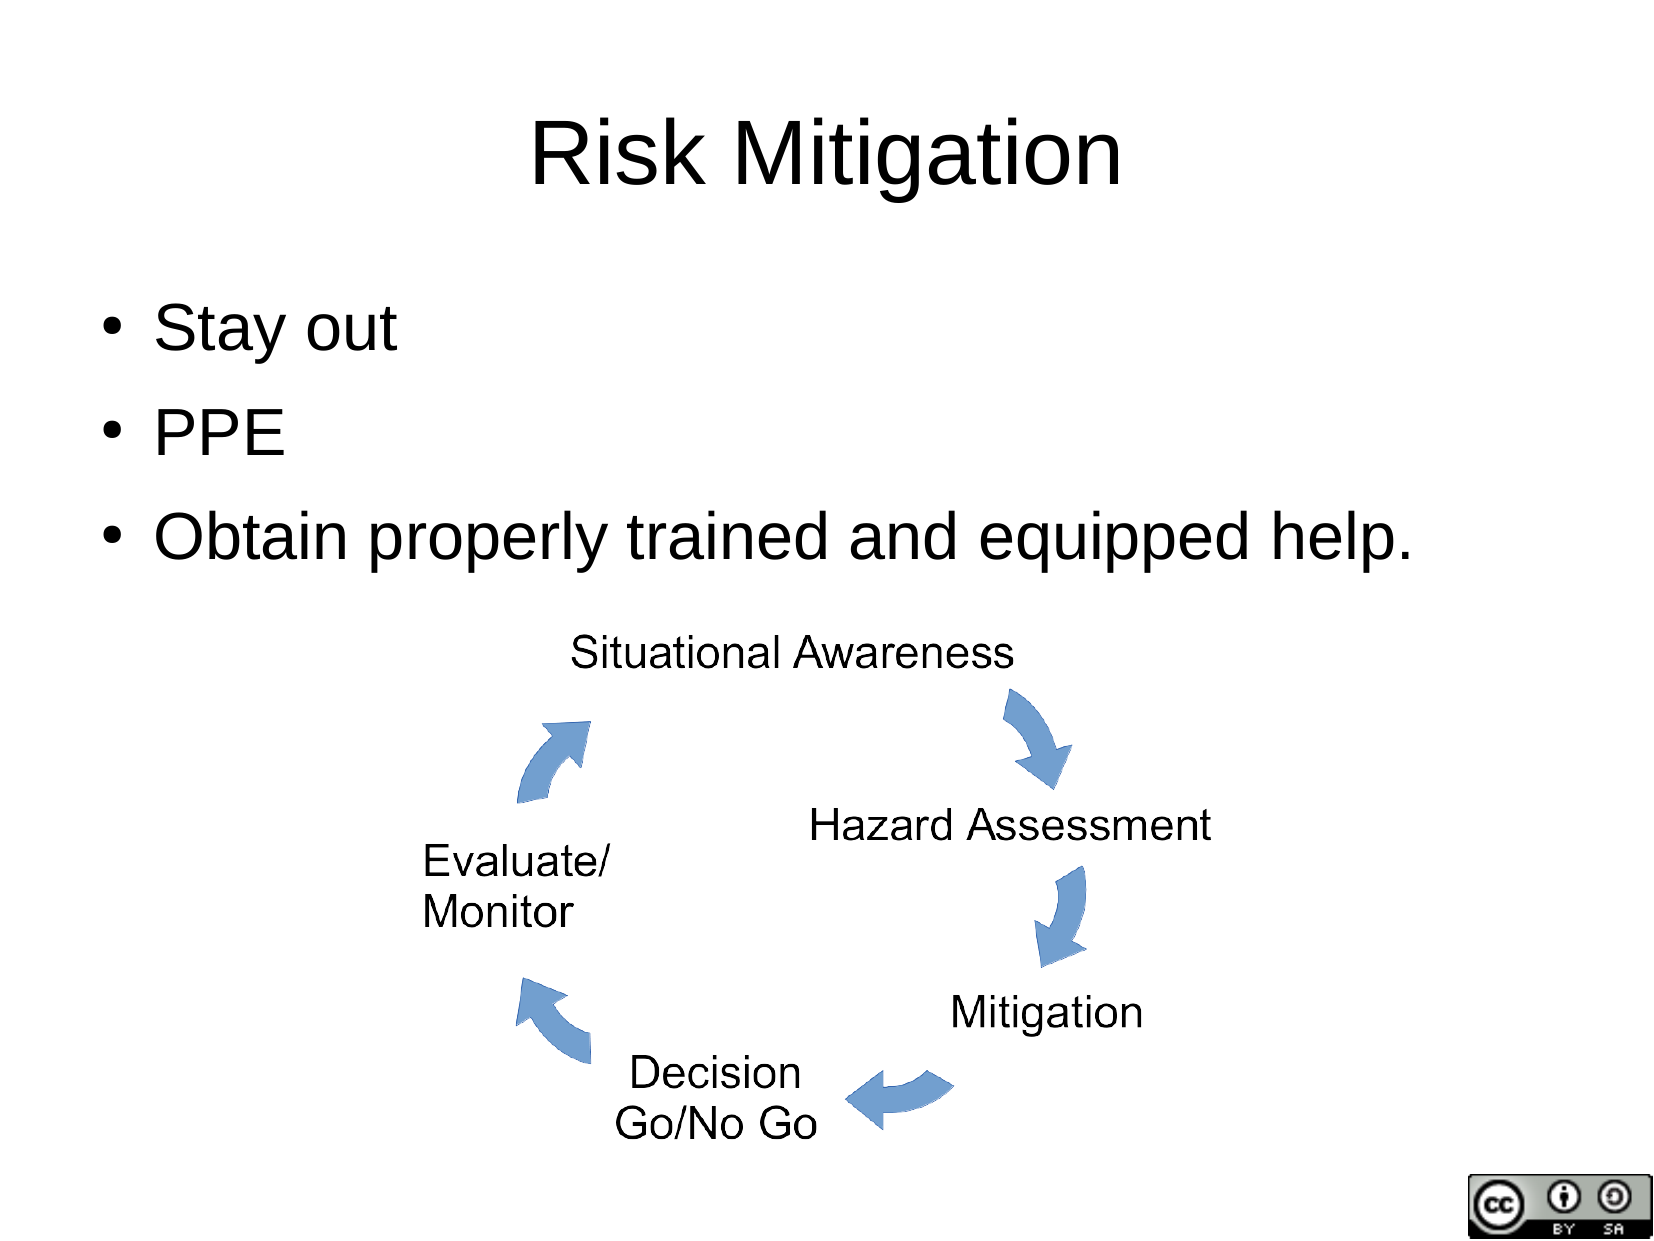

# Risk Mitigation
Stay out
PPE
Obtain properly trained and equipped help.